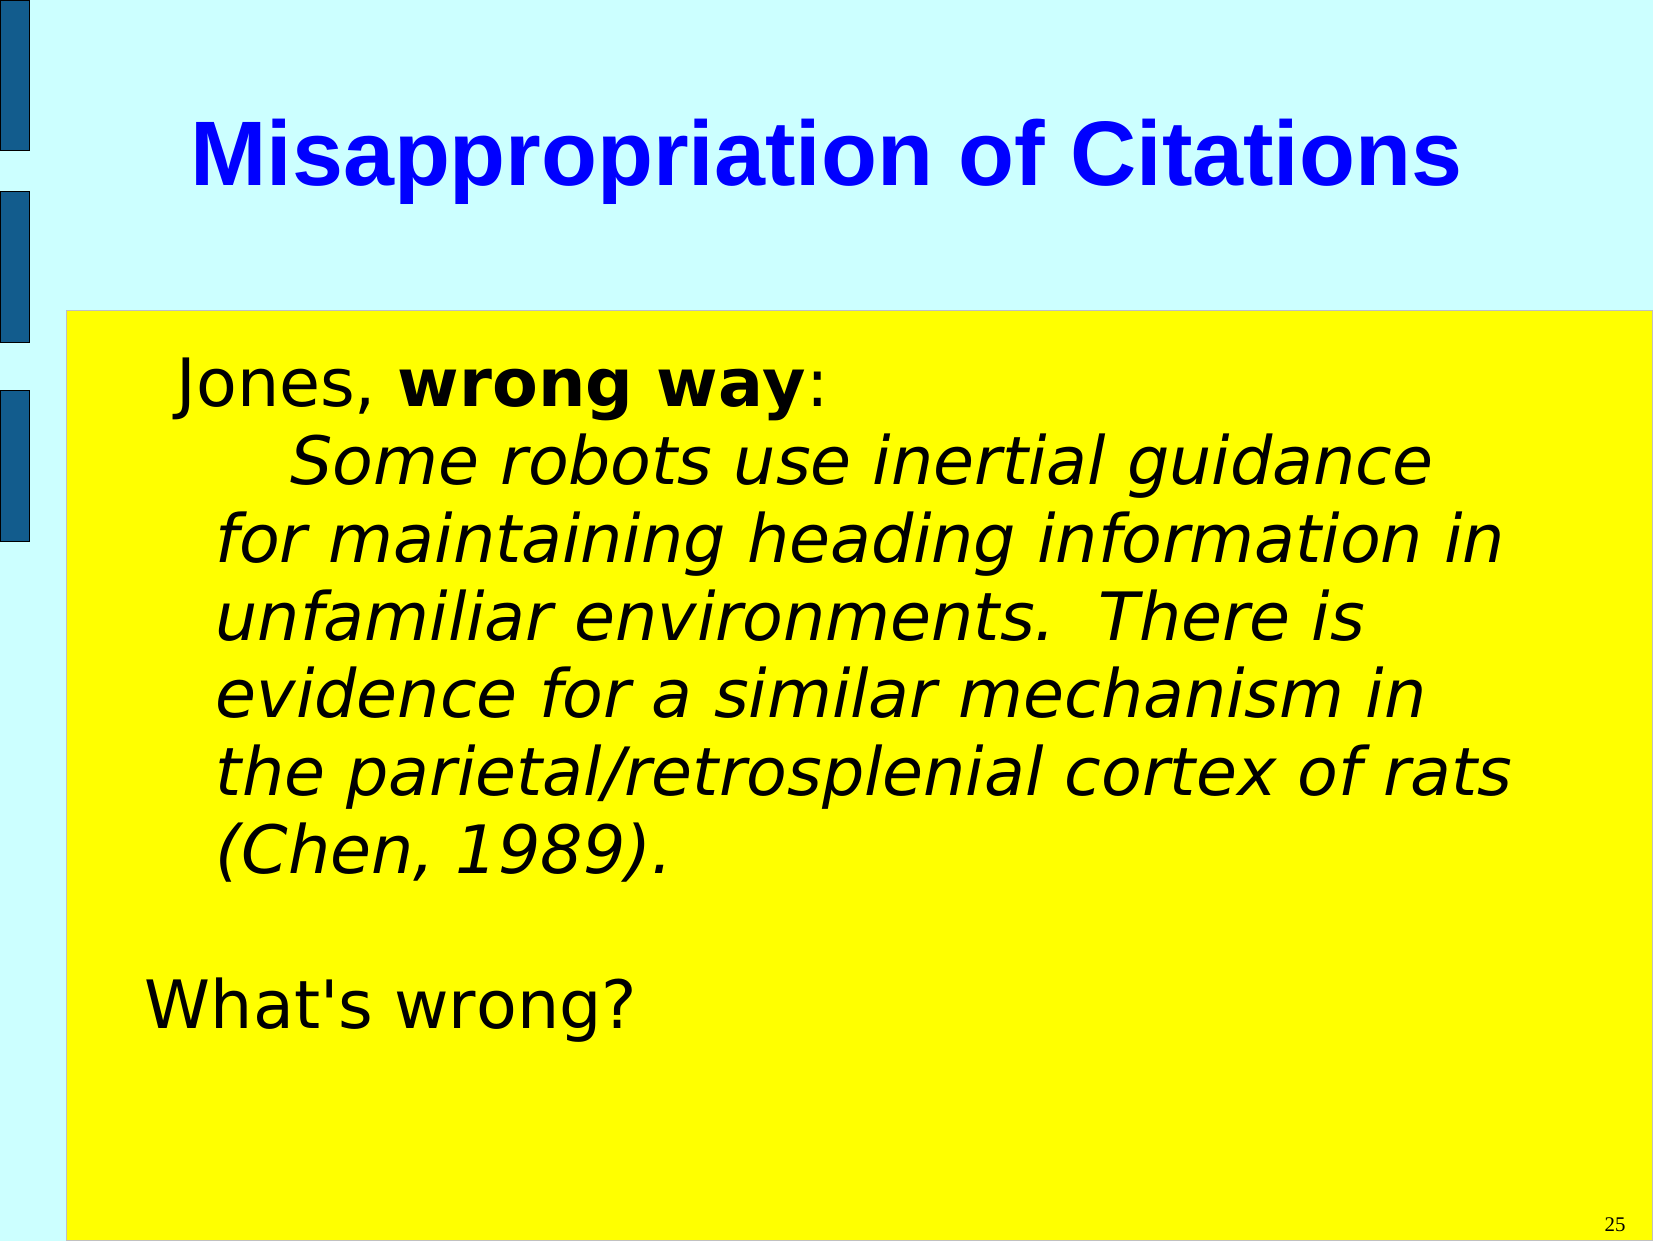

# Misappropriation of Citations
Jones, wrong way:
Some robots use inertial guidance for maintaining heading information in unfamiliar environments. There is evidence for a similar mechanism in the parietal/retrosplenial cortex of rats (Chen, 1989).
What's wrong?